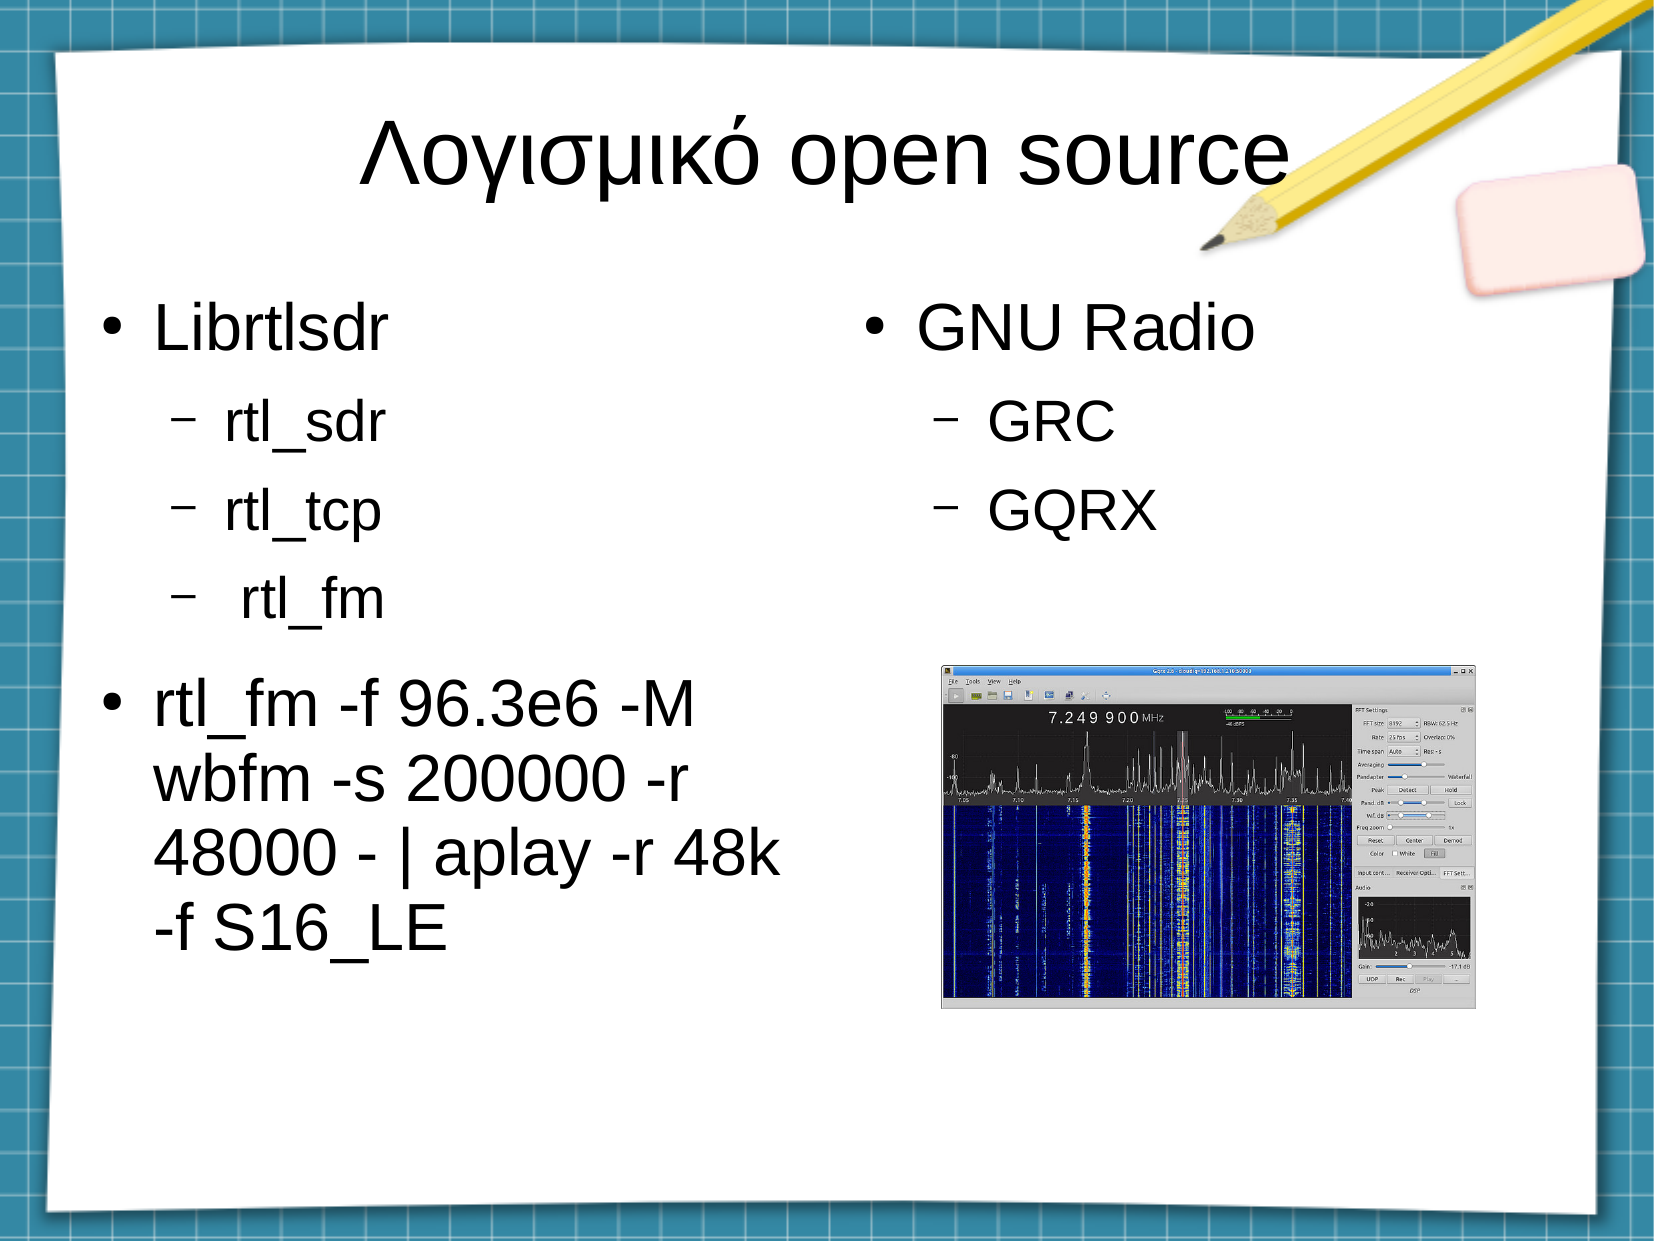

# Λογισμικό open source
Librtlsdr
rtl_sdr
rtl_tcp
 rtl_fm
GNU Radio
GRC
GQRX
rtl_fm -f 96.3e6 -M wbfm -s 200000 -r 48000 - | aplay -r 48k -f S16_LE